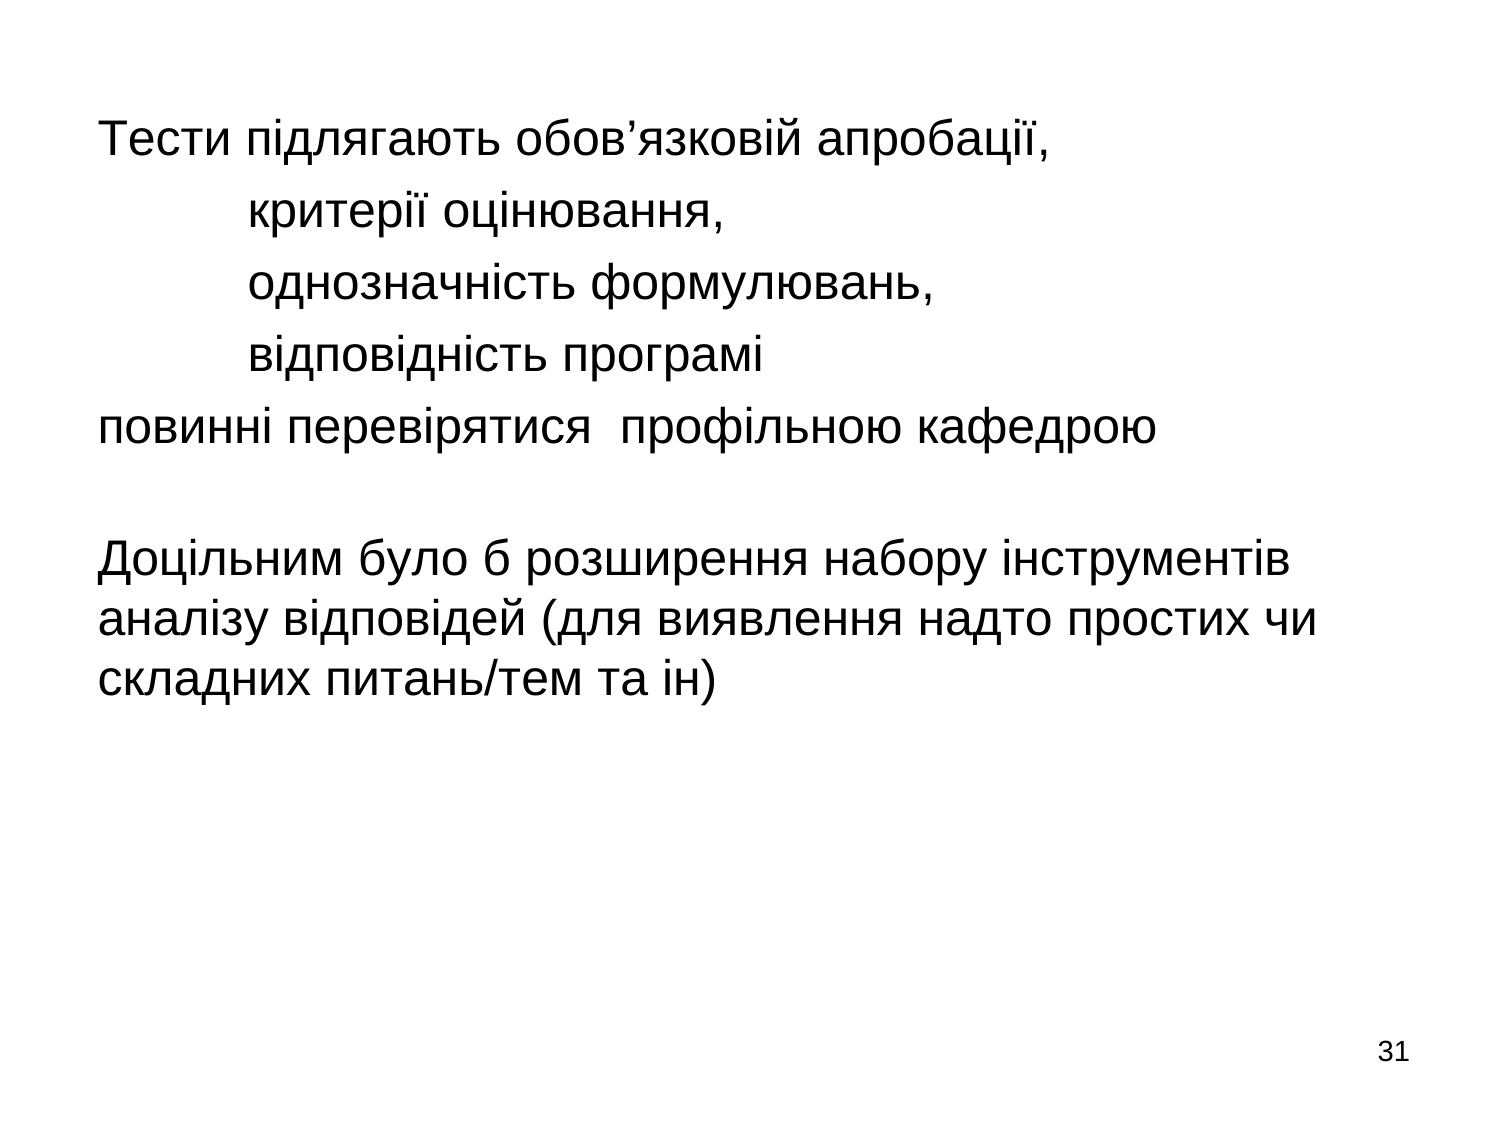

Тести підлягають обов’язковій апробації,
	критерії оцінювання,
	однозначність формулювань,
	відповідність програмі
повинні перевірятися профільною кафедрою
Доцільним було б розширення набору інструментів
аналізу відповідей (для виявлення надто простих чи
складних питань/тем та ін)
31